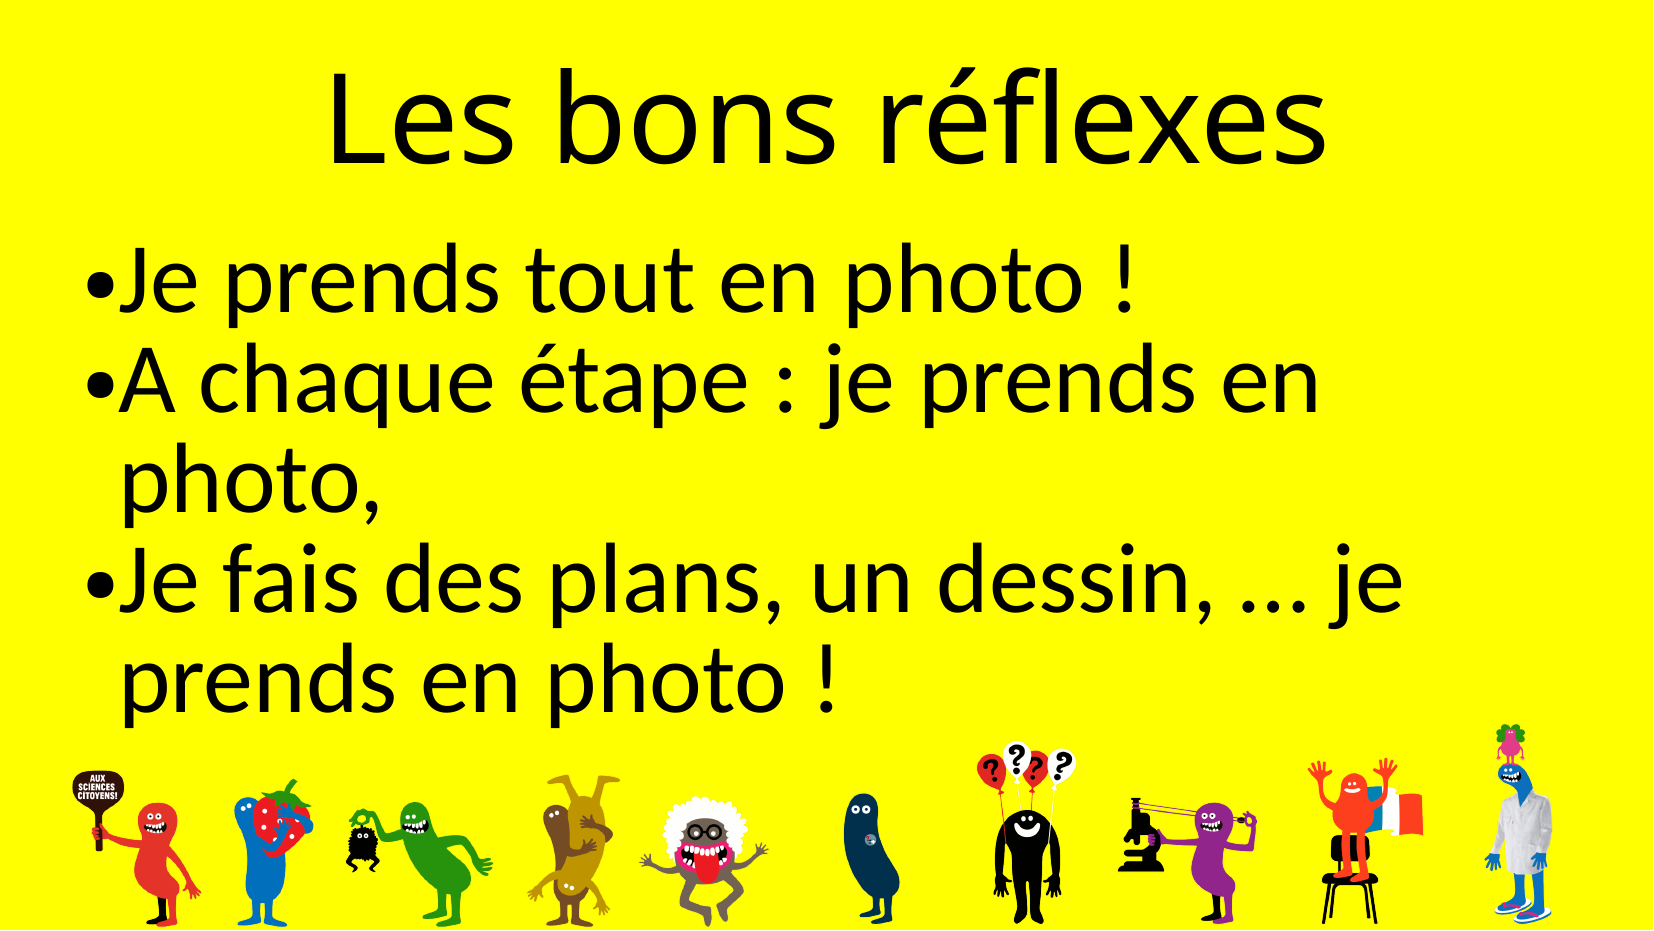

Les bons réflexes
# Je prends tout en photo !
A chaque étape : je prends en photo,
Je fais des plans, un dessin, … je prends en photo !